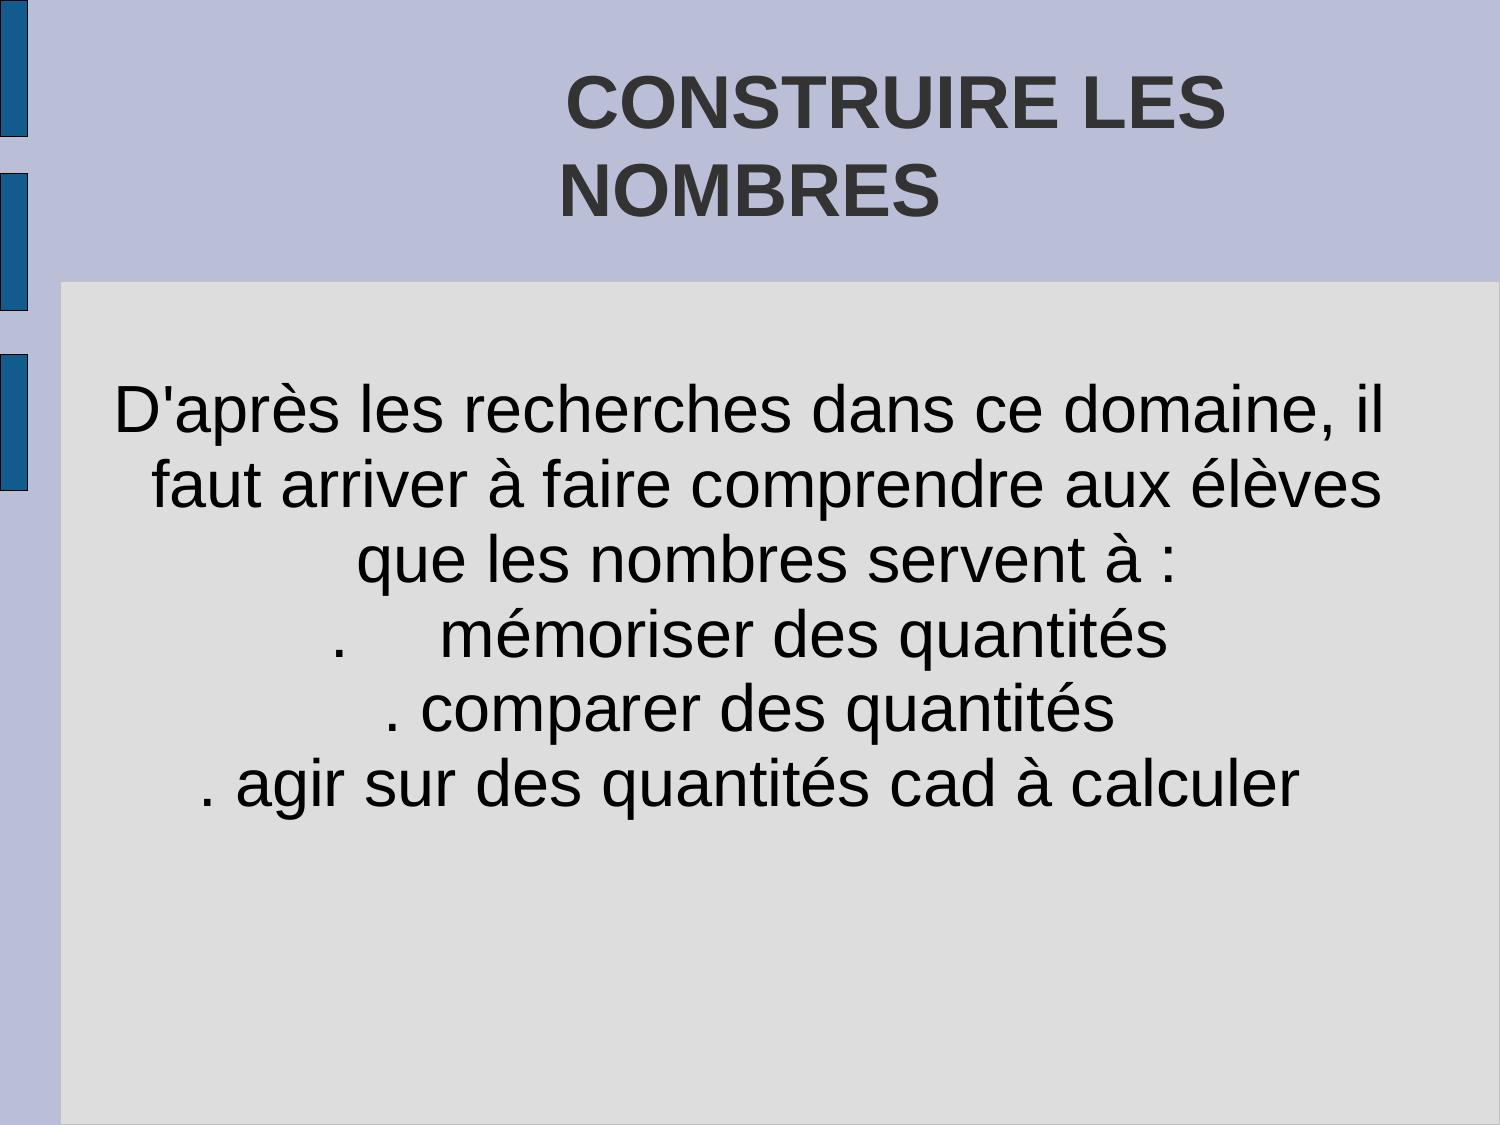

# CONSTRUIRE LES NOMBRES
D'après les recherches dans ce domaine, il faut arriver à faire comprendre aux élèves que les nombres servent à :
.	mémoriser des quantités
. comparer des quantités
. agir sur des quantités cad à calculer